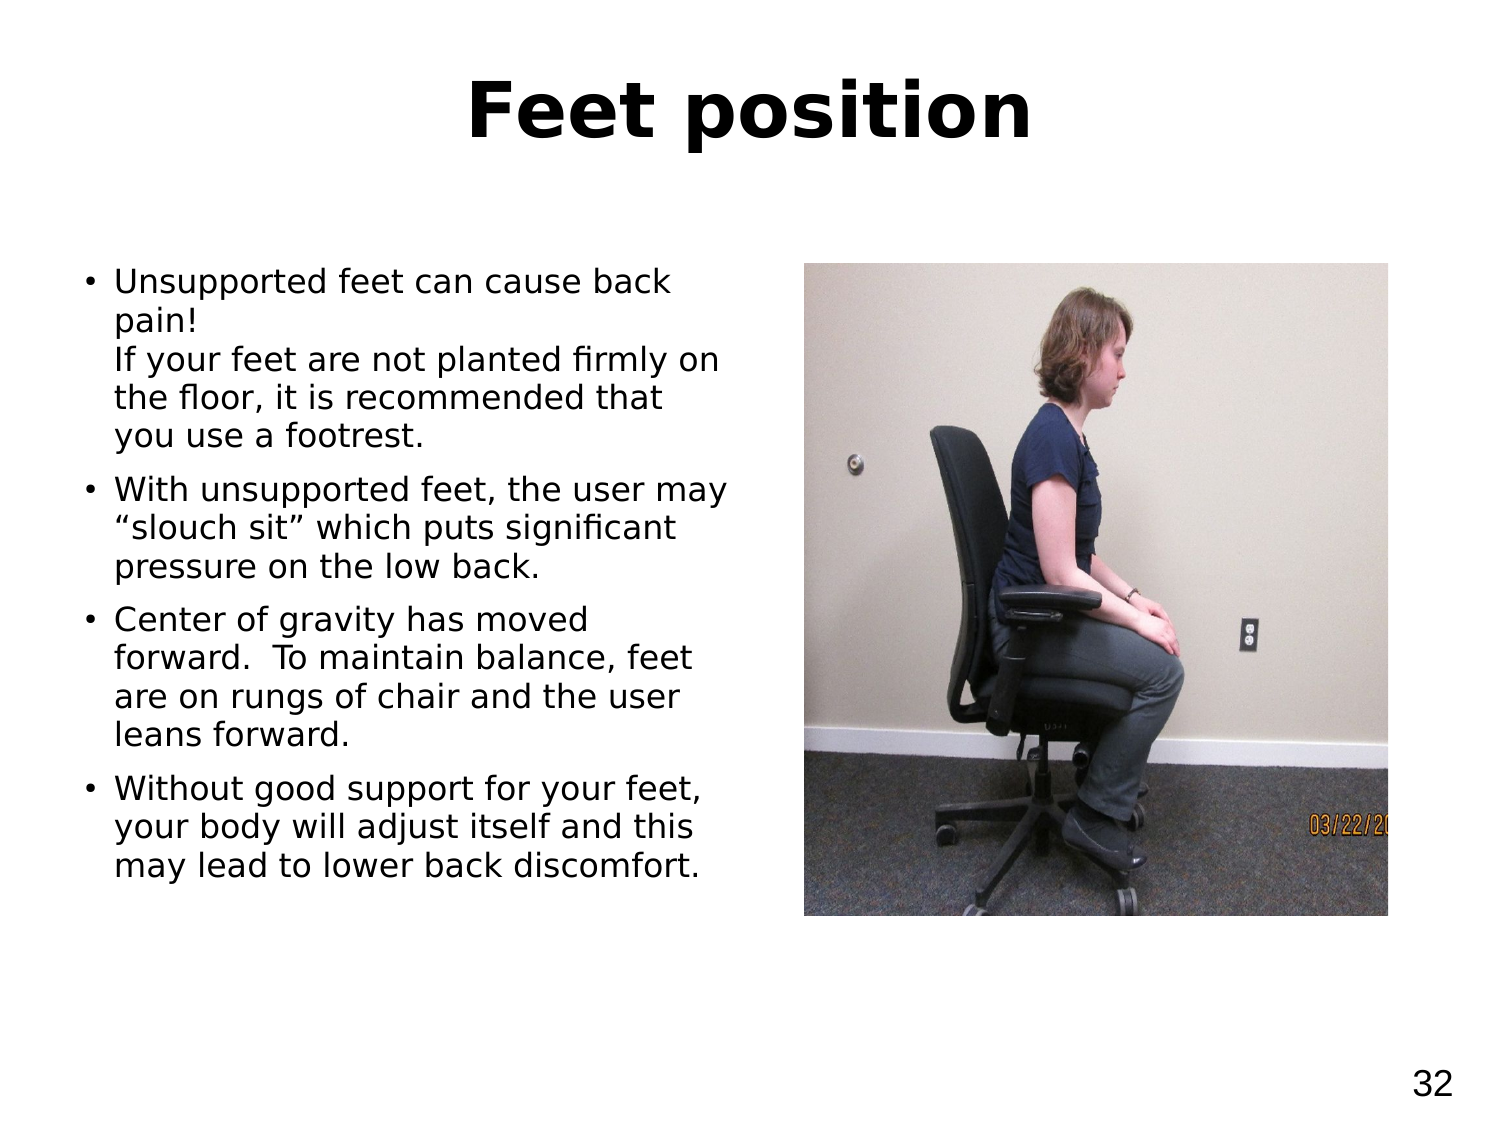

# Feet position
Unsupported feet can cause back pain!
If your feet are not planted firmly on the floor, it is recommended that you use a footrest.
With unsupported feet, the user may “slouch sit” which puts significant pressure on the low back.
Center of gravity has moved forward. To maintain balance, feet are on rungs of chair and the user leans forward.
Without good support for your feet, your body will adjust itself and this may lead to lower back discomfort.